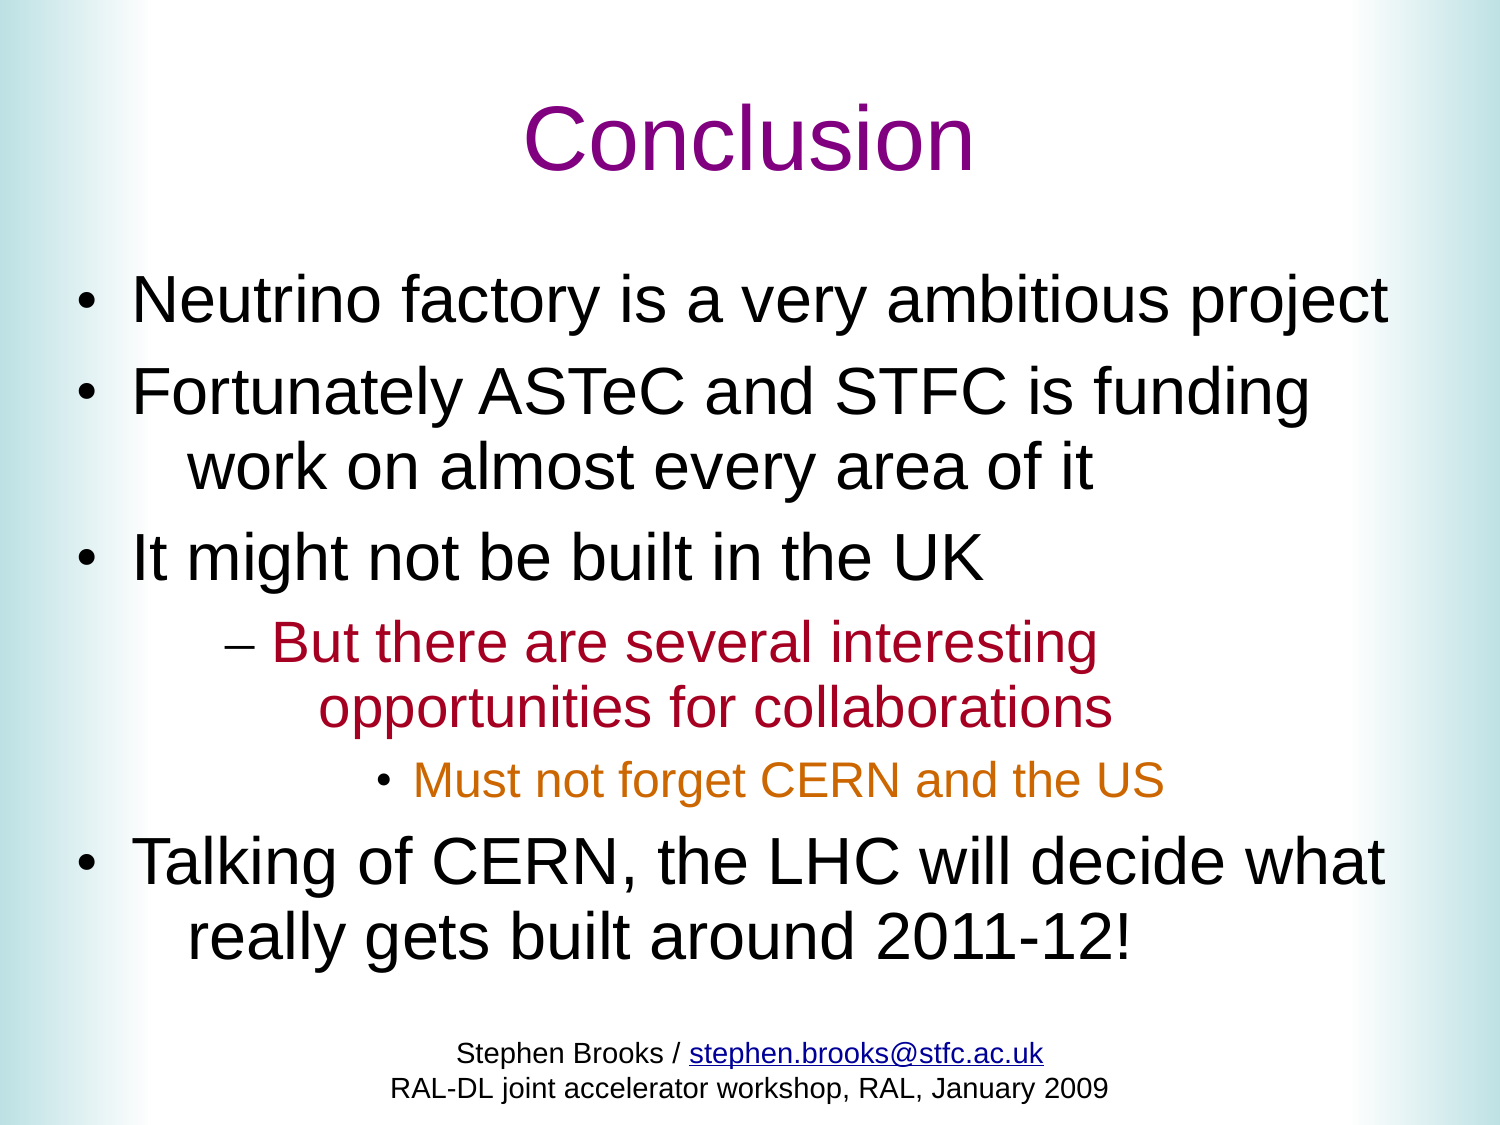

# Conclusion
Neutrino factory is a very ambitious project
Fortunately ASTeC and STFC is funding work on almost every area of it
It might not be built in the UK
But there are several interesting opportunities for collaborations
Must not forget CERN and the US
Talking of CERN, the LHC will decide what really gets built around 2011-12!